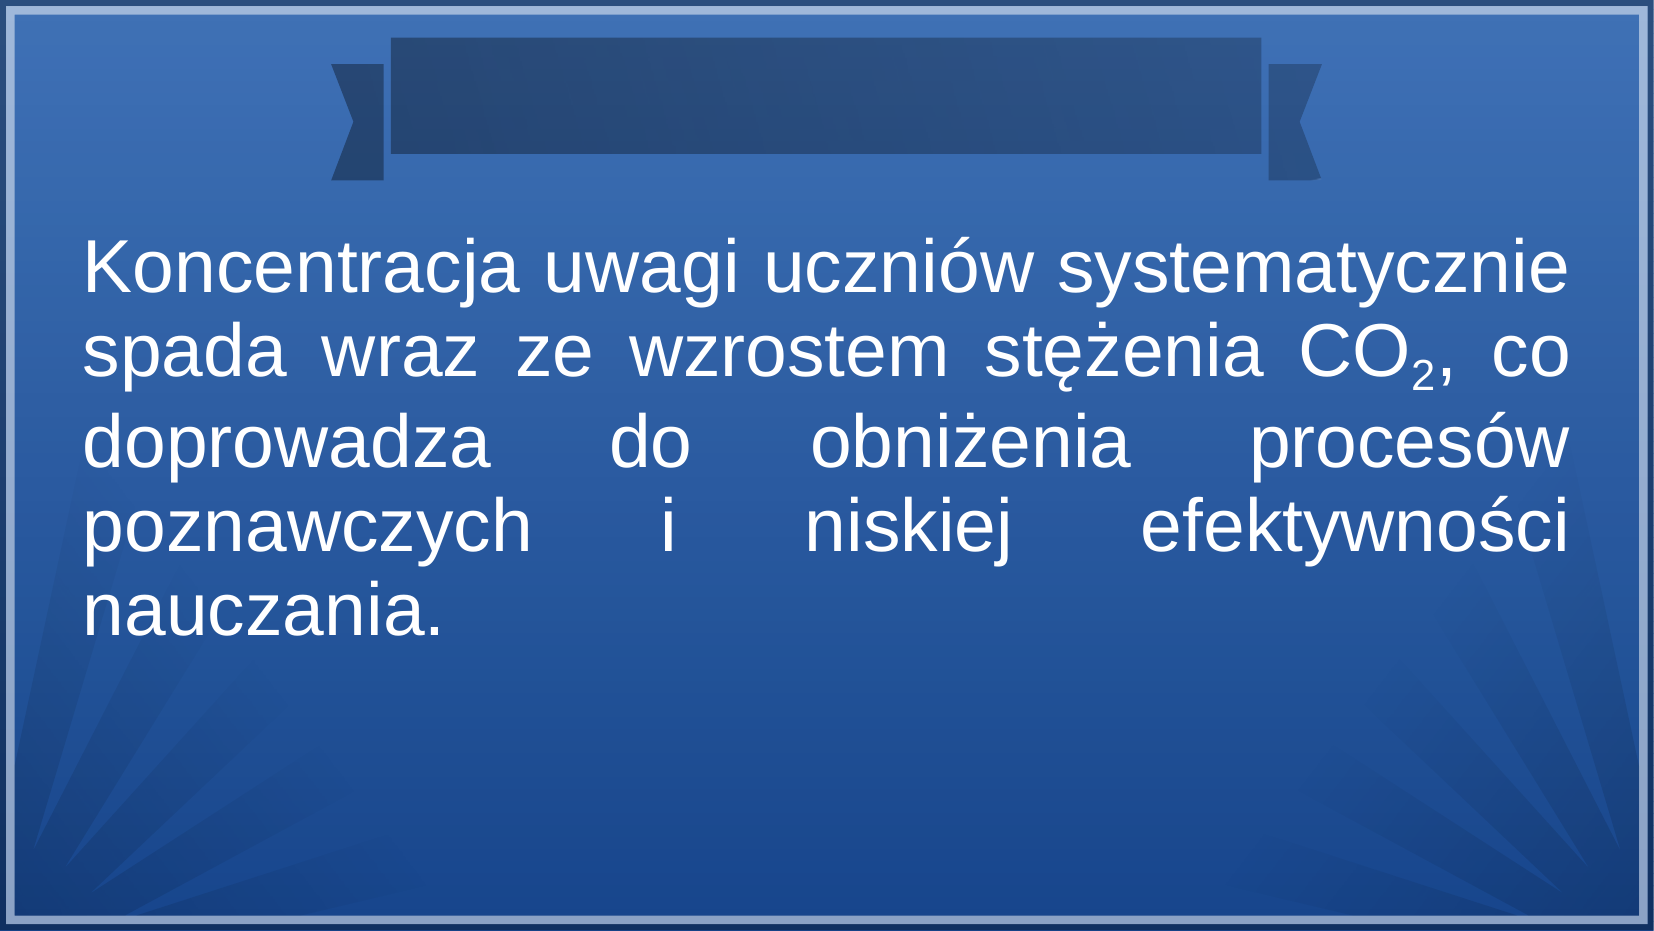

#
Koncentracja uwagi uczniów systematycznie spada wraz ze wzrostem stężenia CO2, co doprowadza do obniżenia procesów poznawczych i niskiej efektywności nauczania.